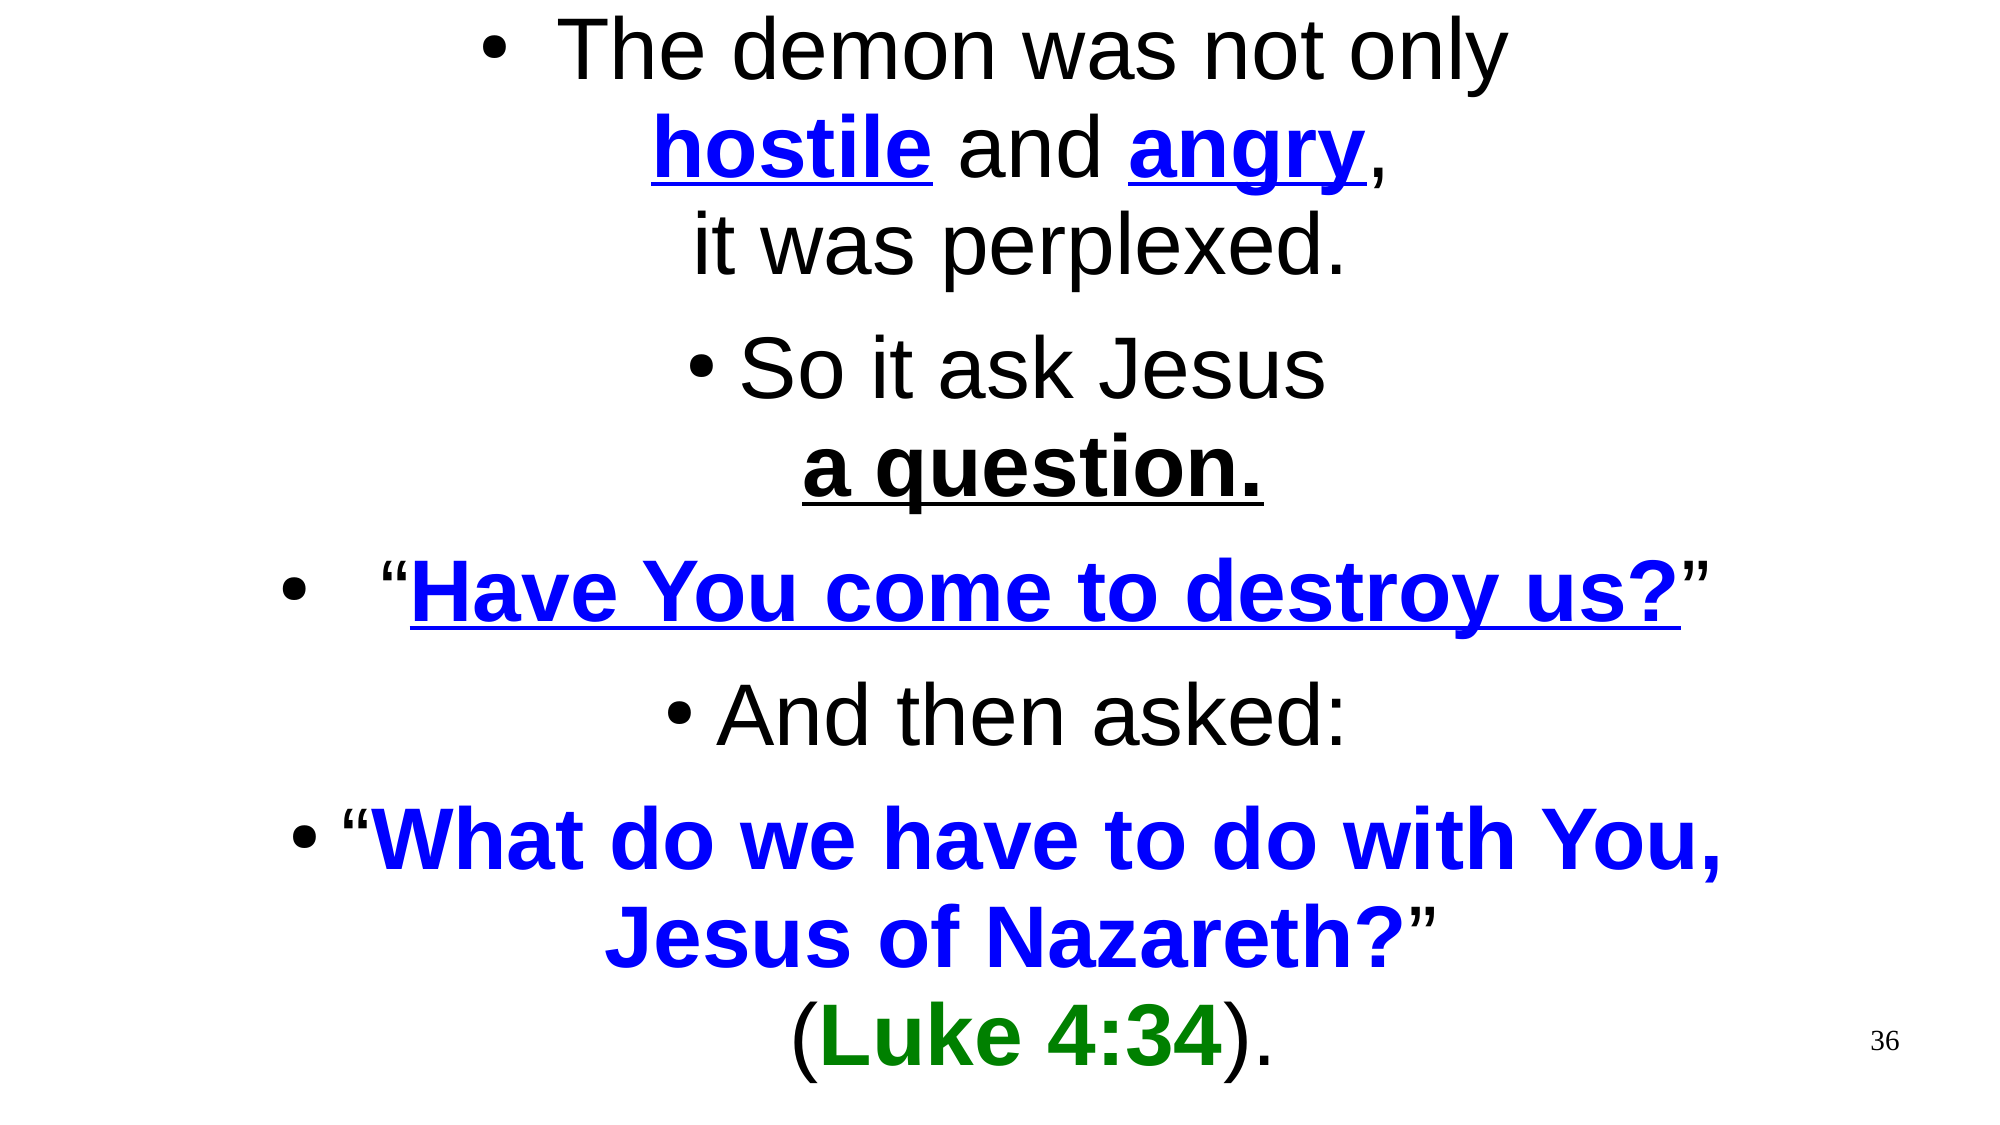

# The demon was not only hostile and angry, it was perplexed.
So it ask Jesus
a question.
 “Have You come to destroy us?”
And then asked:
“What do we have to do with You,
Jesus of Nazareth?”
(Luke 4:34).
36